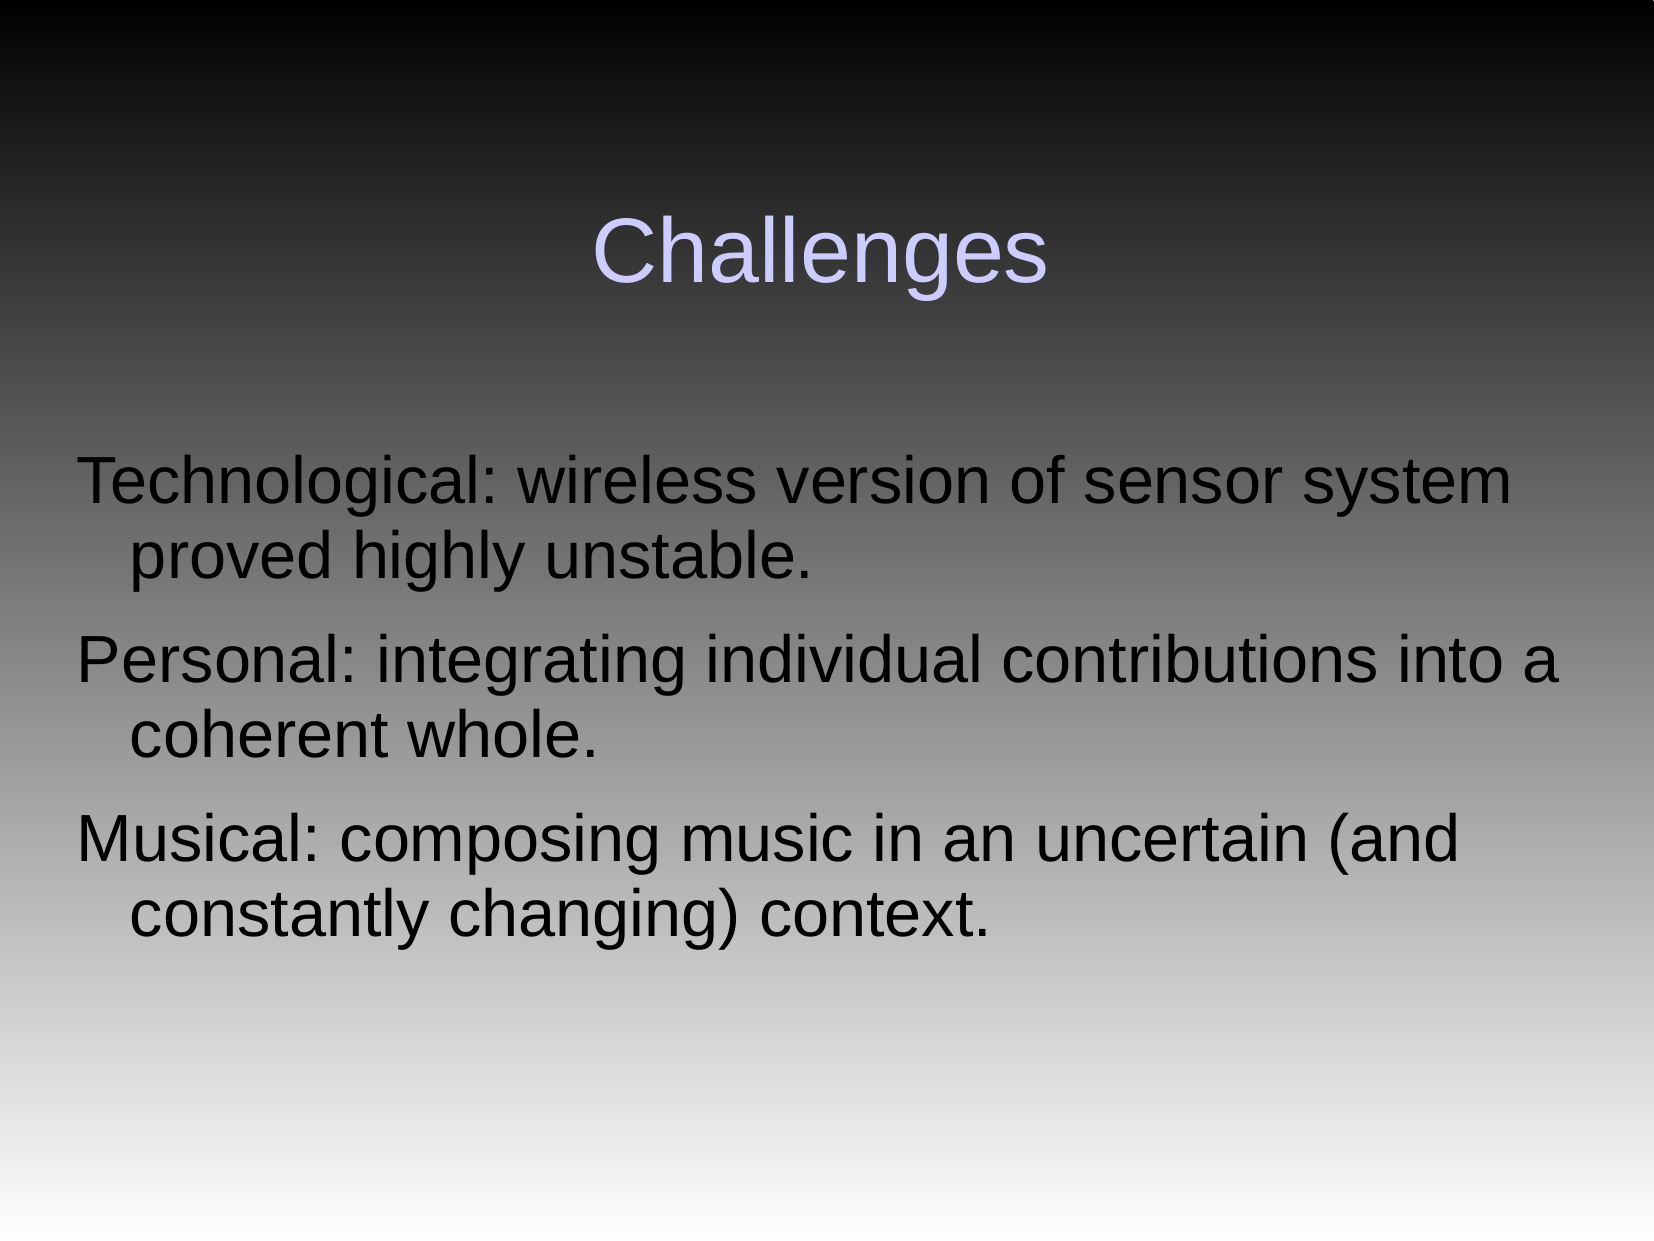

# Challenges
Technological: wireless version of sensor system proved highly unstable.
Personal: integrating individual contributions into a coherent whole.
Musical: composing music in an uncertain (and constantly changing) context.